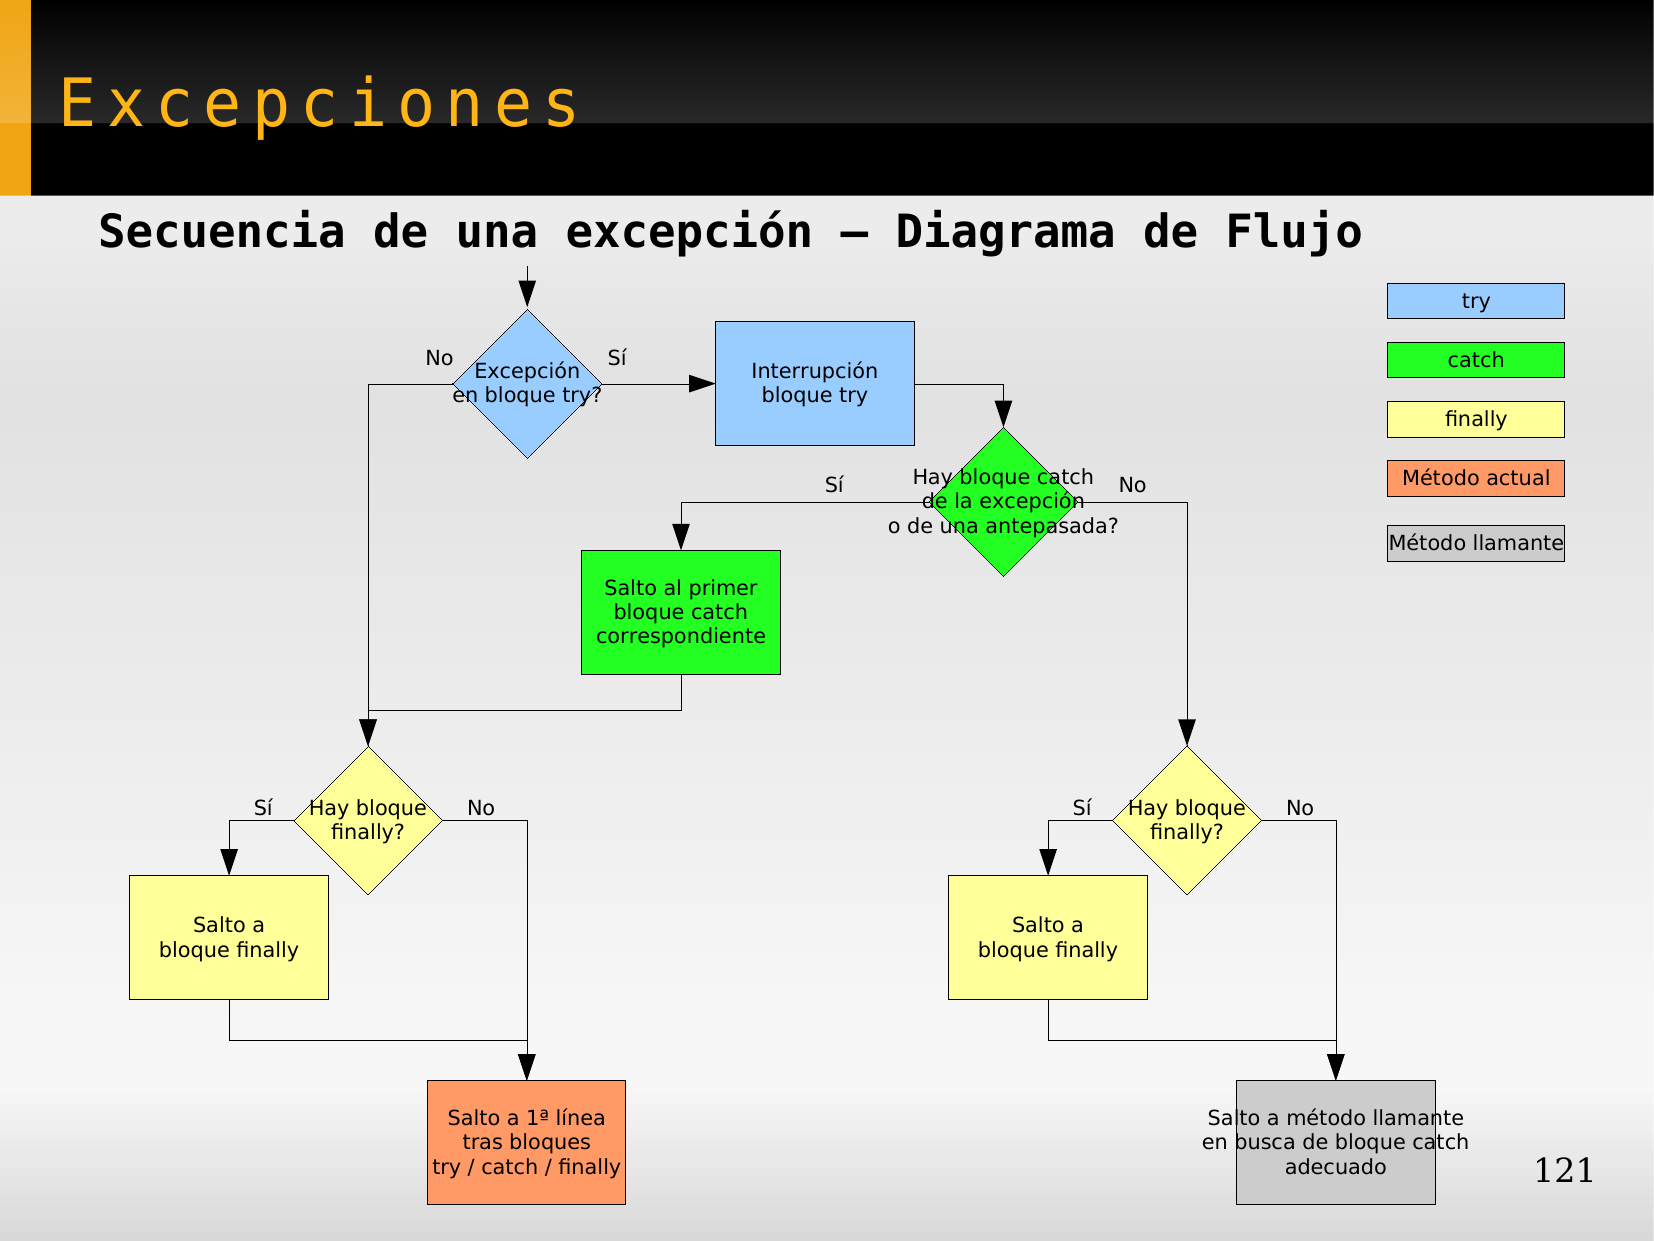

# Excepciones
Secuencia de una excepción – Diagrama de Flujo
try
Excepción
en bloque try?
Interrupción
bloque try
No
Sí
catch
finally
Hay bloque catch
de la excepción
o de una antepasada?
Método actual
Sí
No
Método llamante
Salto al primer
bloque catch
correspondiente
Hay bloque
finally?
Hay bloque
finally?
Sí
No
Sí
No
Salto a
bloque finally
Salto a
bloque finally
Salto a 1ª línea
tras bloques
try / catch / finally
Salto a método llamante
en busca de bloque catch
adecuado
121